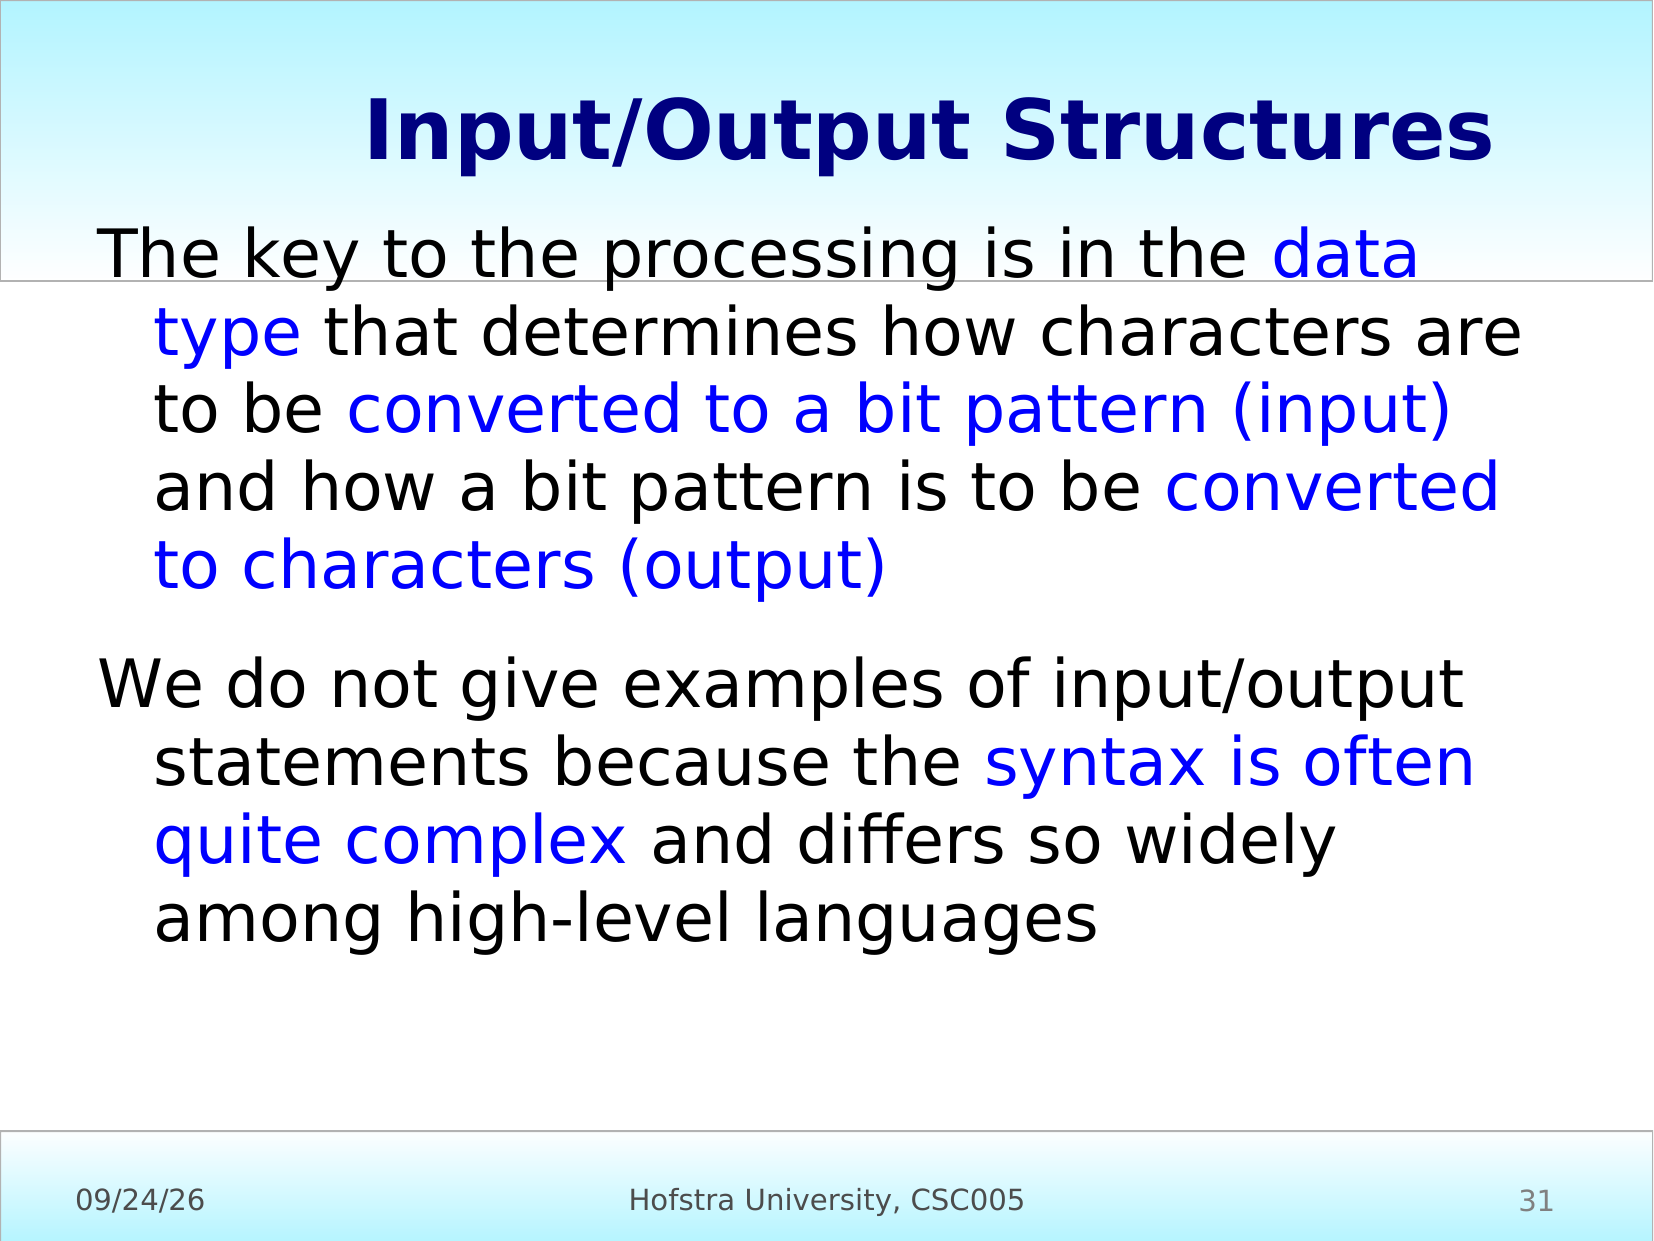

# Input/Output Structures
The key to the processing is in the data type that determines how characters are to be converted to a bit pattern (input) and how a bit pattern is to be converted to characters (output)
We do not give examples of input/output statements because the syntax is often quite complex and differs so widely among high-level languages
31
Hofstra University, CSC005